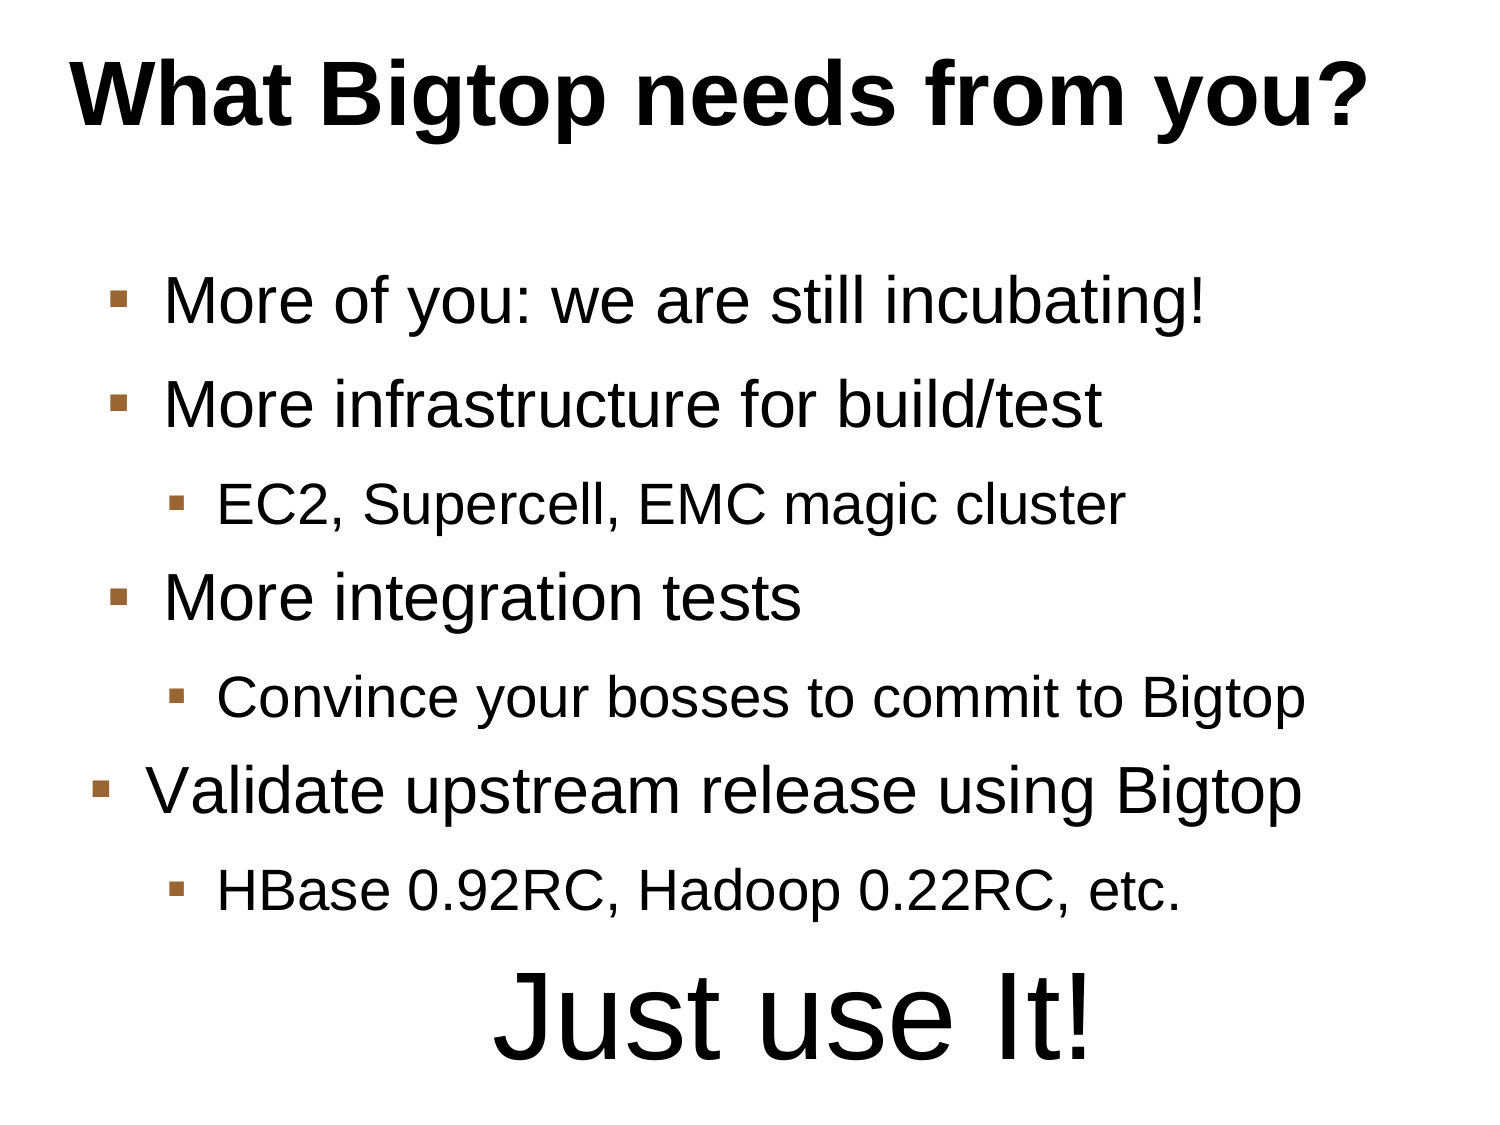

# What Bigtop needs from you?
More of you: we are still incubating!
More infrastructure for build/test
EC2, Supercell, EMC magic cluster
More integration tests
Convince your bosses to commit to Bigtop
Validate upstream release using Bigtop
HBase 0.92RC, Hadoop 0.22RC, etc.
Just use It!